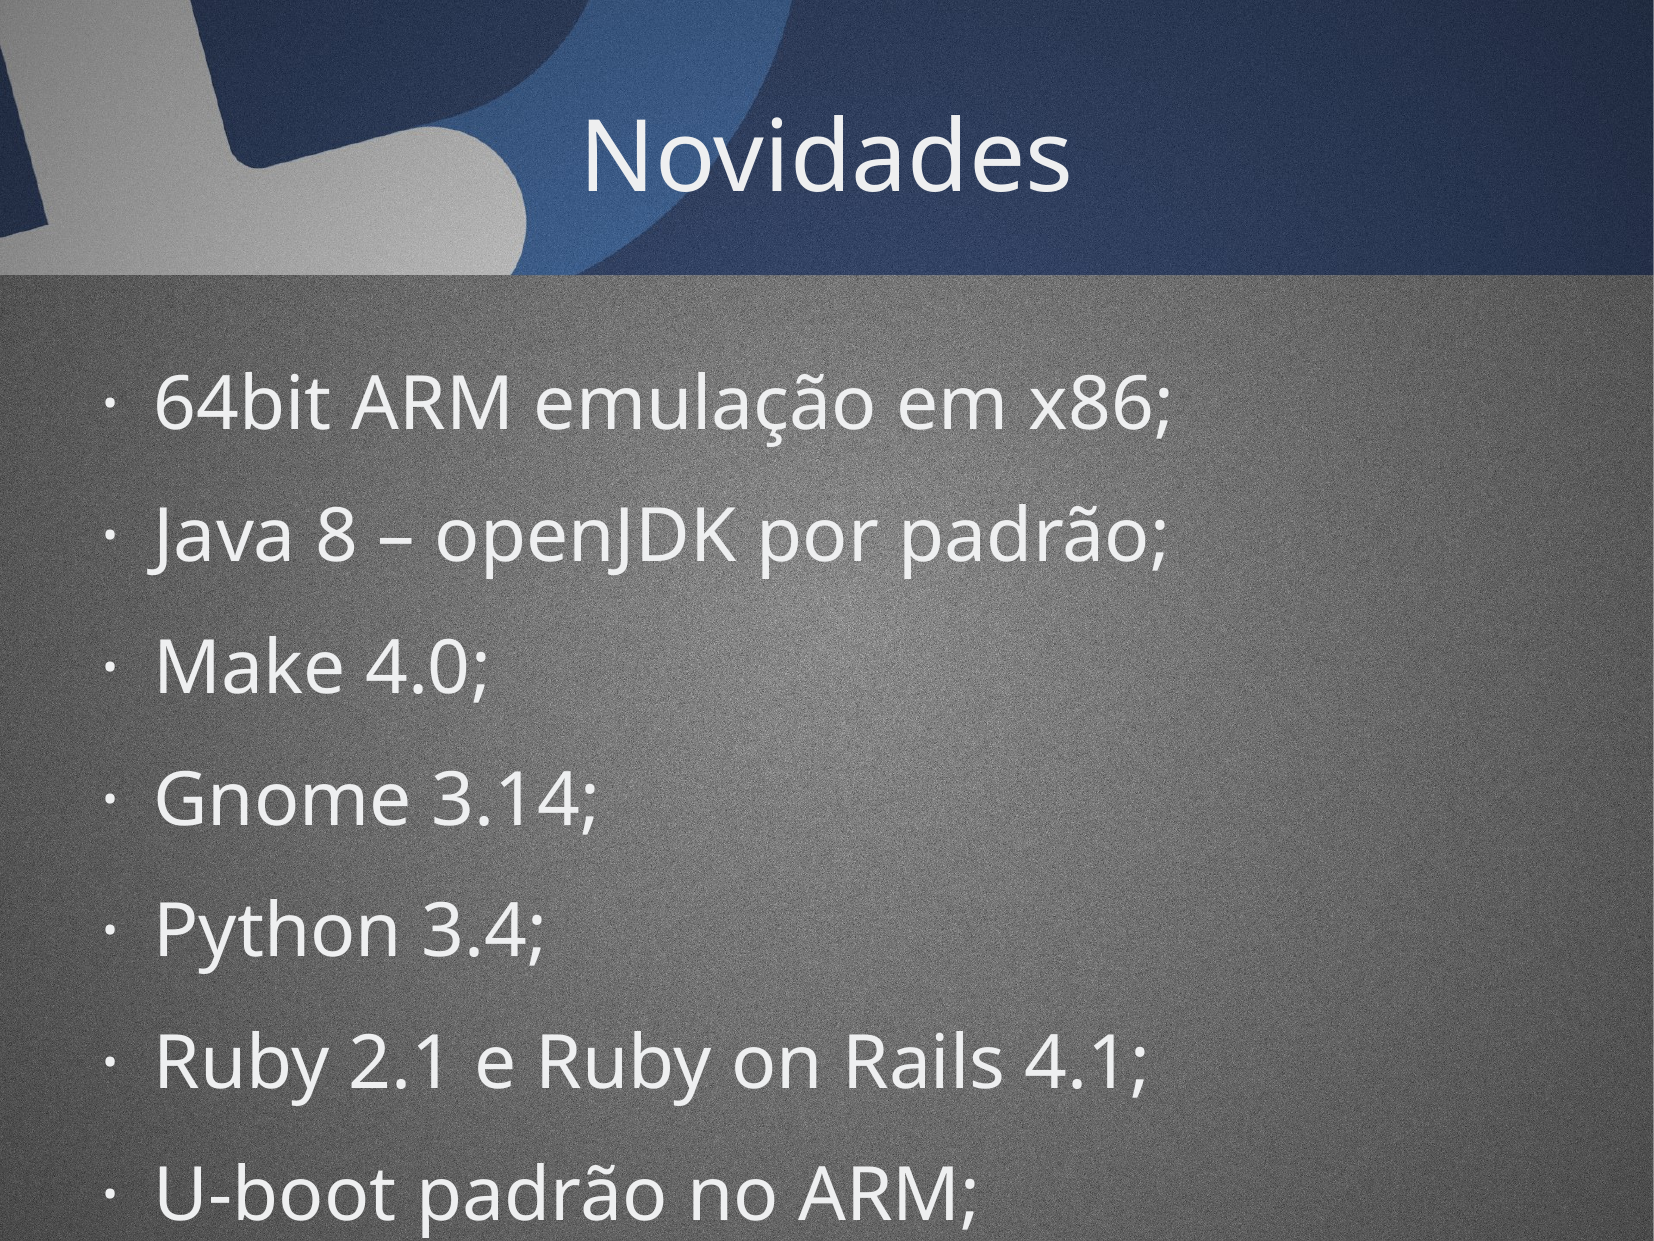

# Novidades
64bit ARM emulação em x86;
Java 8 – openJDK por padrão;
Make 4.0;
Gnome 3.14;
Python 3.4;
Ruby 2.1 e Ruby on Rails 4.1;
U-boot padrão no ARM;
Wayland.